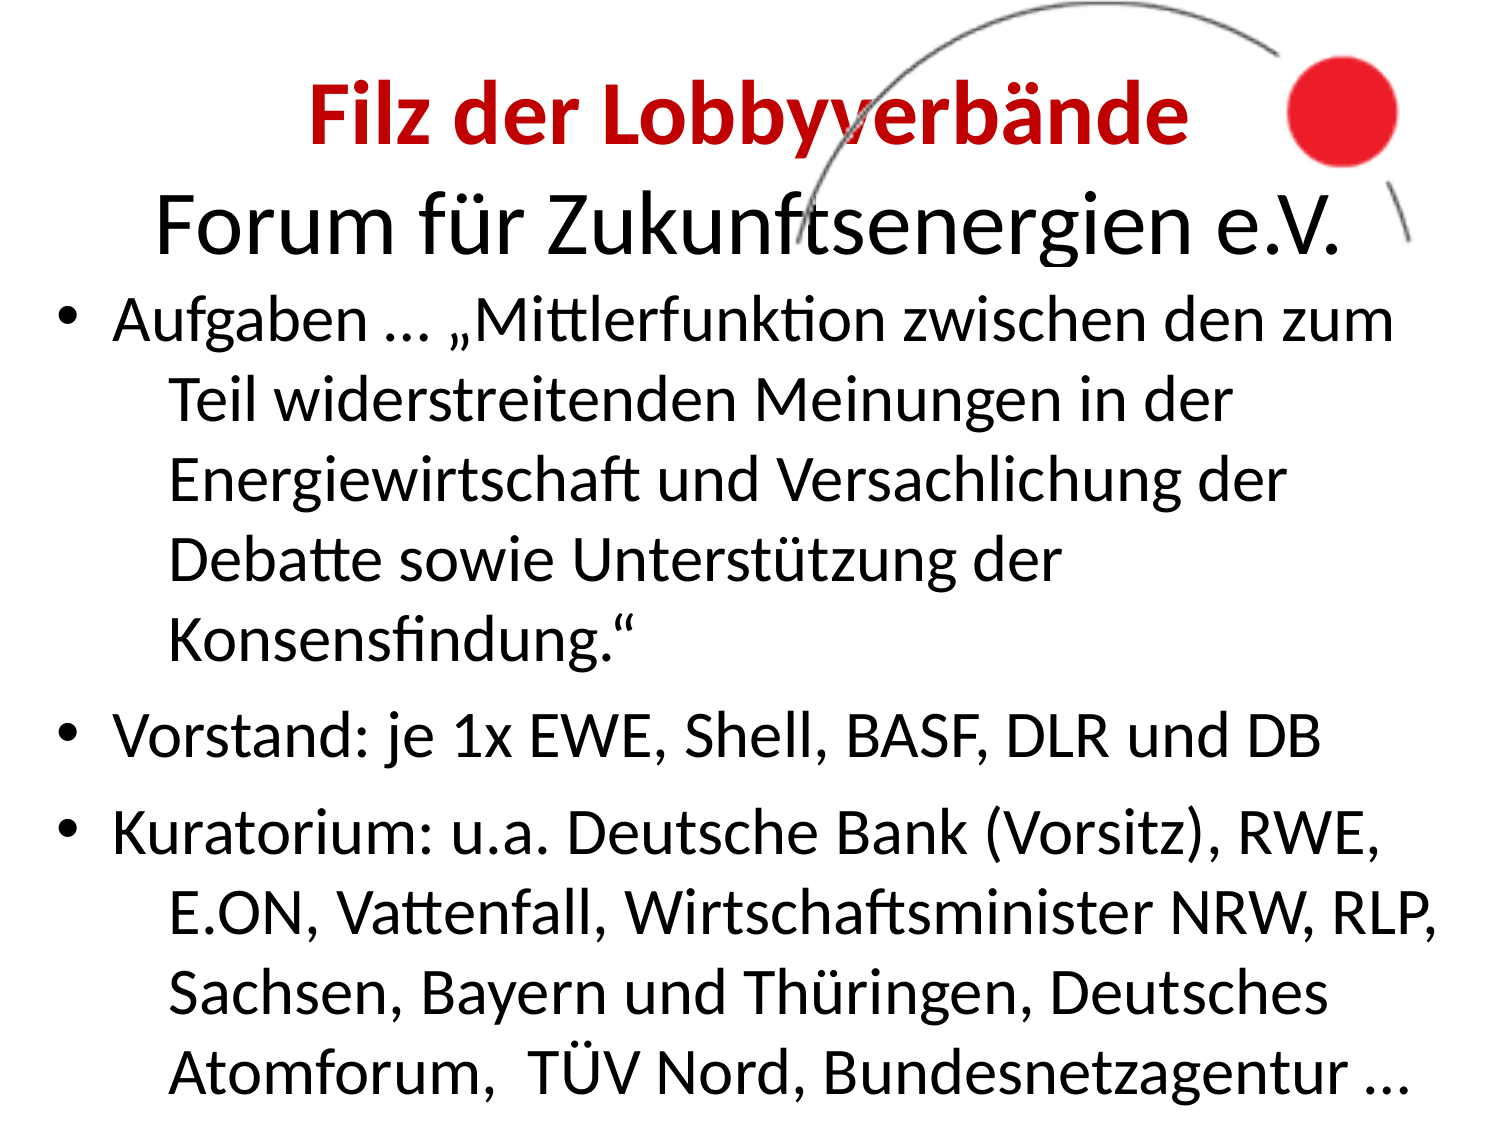

# Filz der Lobbyverbände Forum für Zukunftsenergien e.V.
Aufgaben … „Mittlerfunktion zwischen den zum Teil widerstreitenden Meinungen in der Energiewirtschaft und Versachlichung der Debatte sowie Unterstützung der Konsensfindung.“
Vorstand: je 1x EWE, Shell, BASF, DLR und DB
Kuratorium: u.a. Deutsche Bank (Vorsitz), RWE, E.ON, Vattenfall, Wirtschaftsminister NRW, RLP, Sachsen, Bayern und Thüringen, Deutsches Atomforum, TÜV Nord, Bundesnetzagentur …
Quelle: Internetseite des Forums